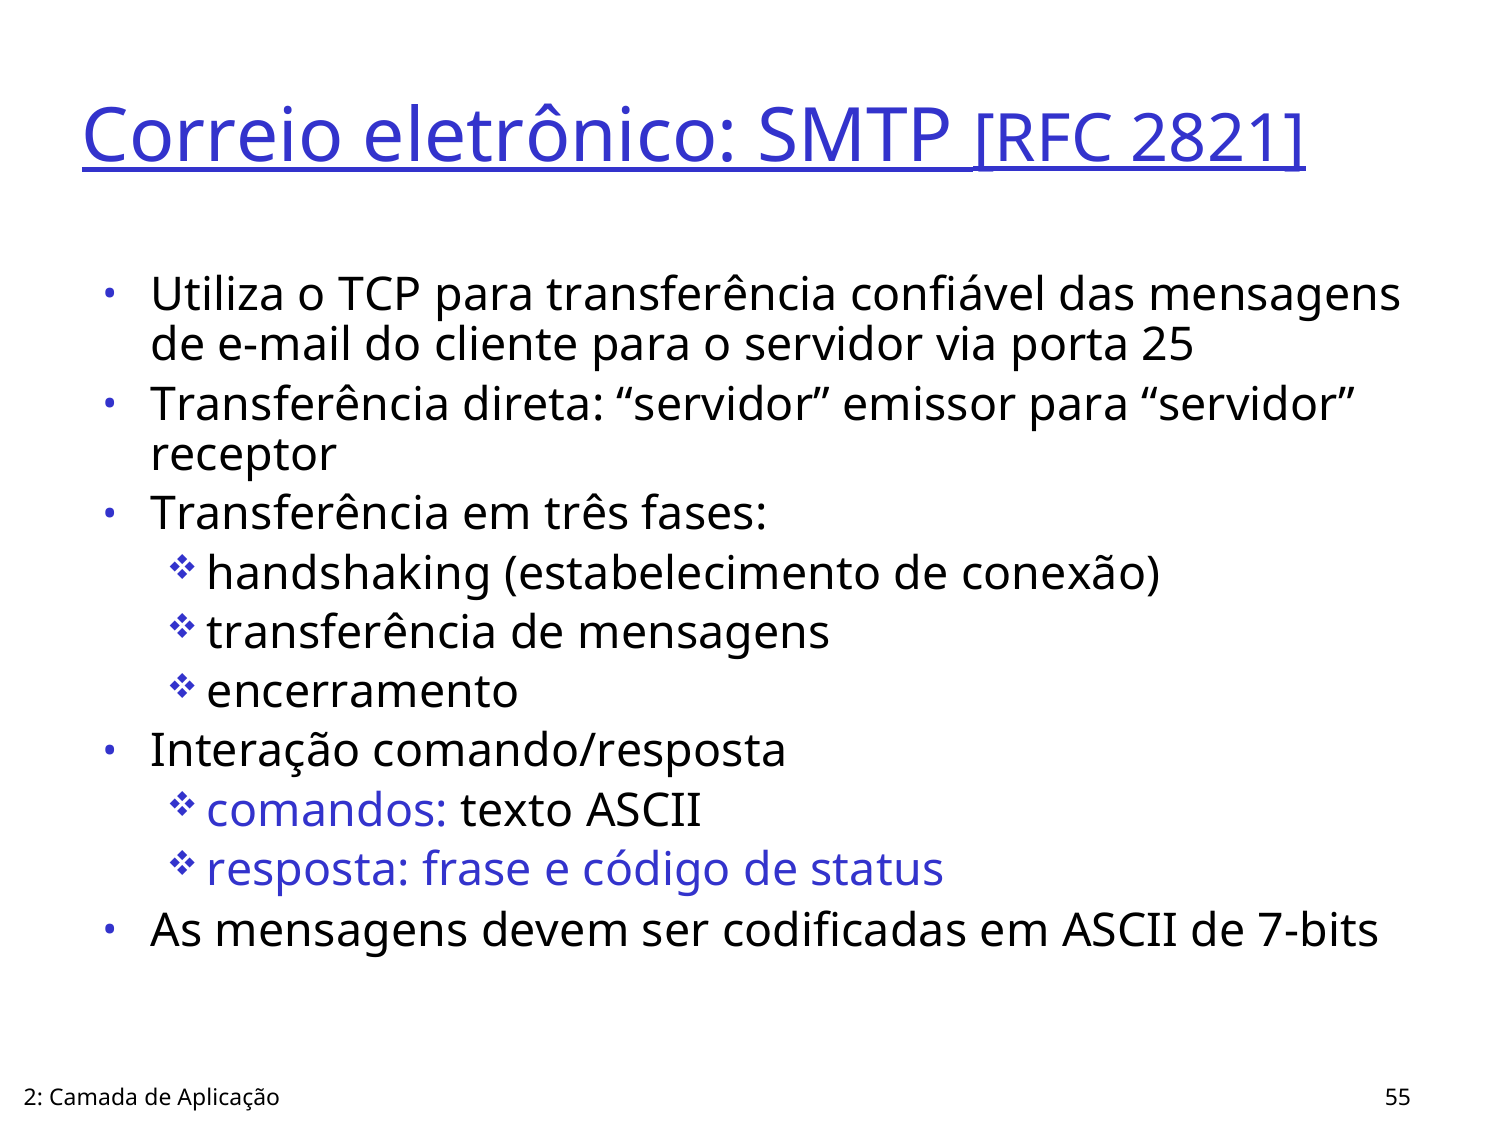

# Correio eletrônico: SMTP [RFC 2821]
Utiliza o TCP para transferência confiável das mensagens de e-mail do cliente para o servidor via porta 25
Transferência direta: “servidor” emissor para “servidor” receptor
Transferência em três fases:
handshaking (estabelecimento de conexão)
transferência de mensagens
encerramento
Interação comando/resposta
comandos: texto ASCII
resposta: frase e código de status
As mensagens devem ser codificadas em ASCII de 7-bits
55